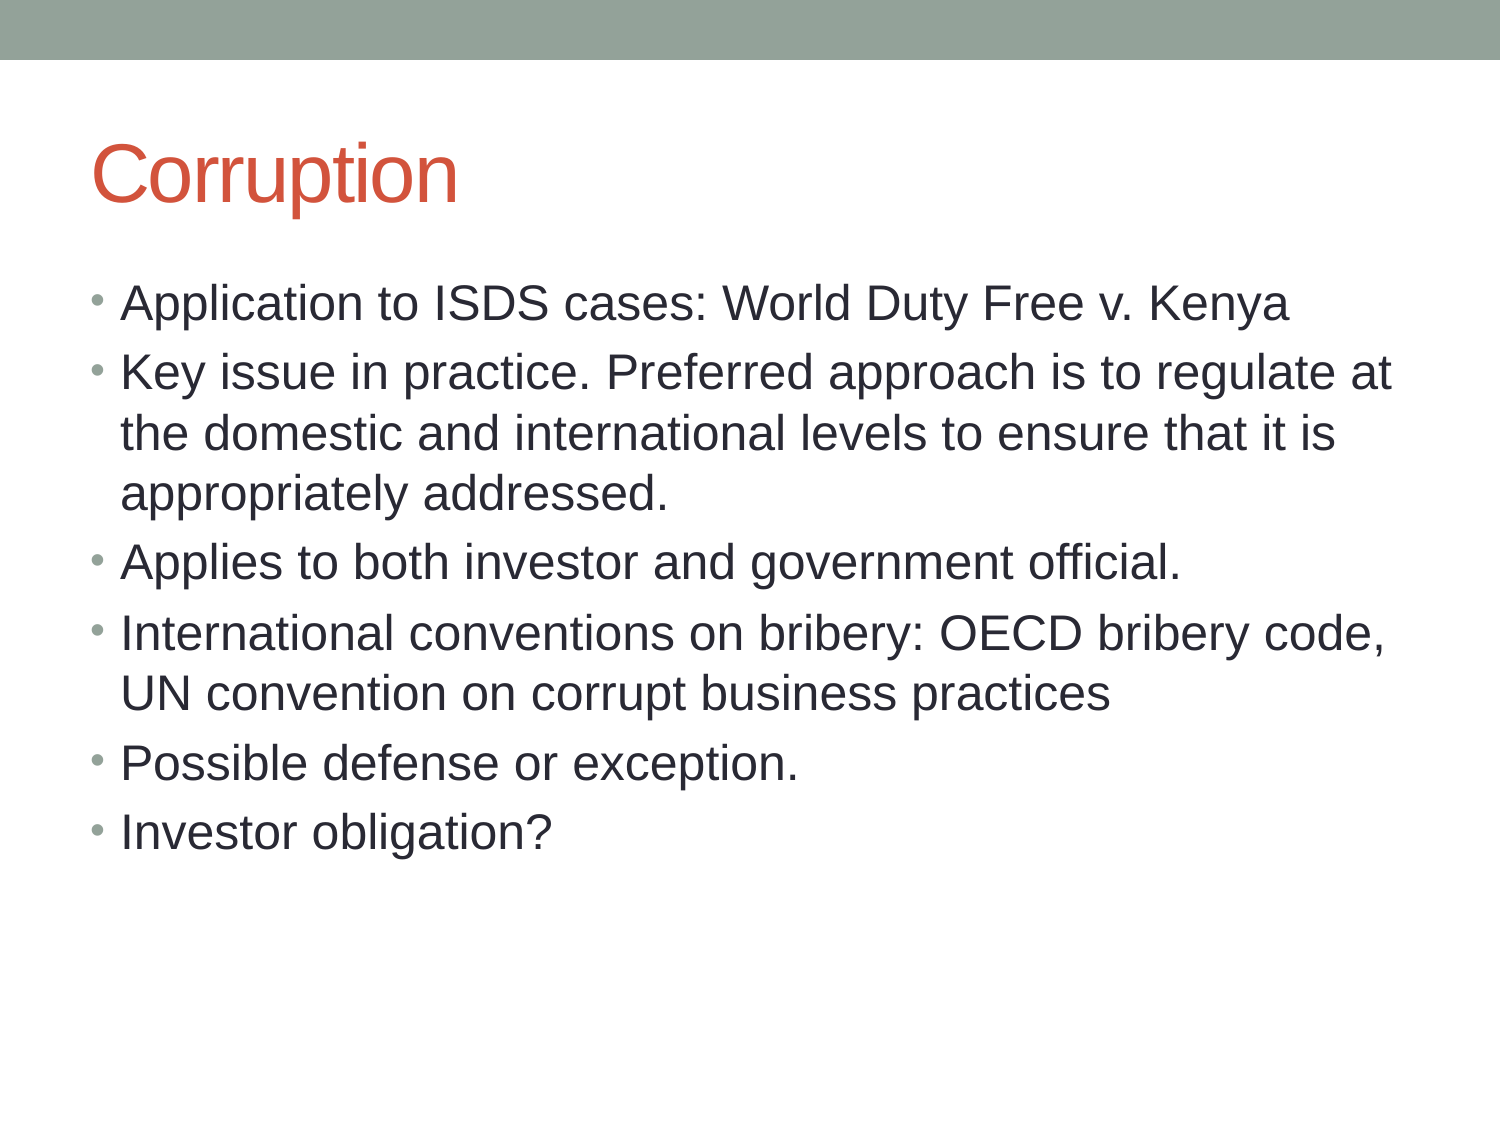

# Corruption
Application to ISDS cases: World Duty Free v. Kenya
Key issue in practice. Preferred approach is to regulate at the domestic and international levels to ensure that it is appropriately addressed.
Applies to both investor and government official.
International conventions on bribery: OECD bribery code, UN convention on corrupt business practices
Possible defense or exception.
Investor obligation?